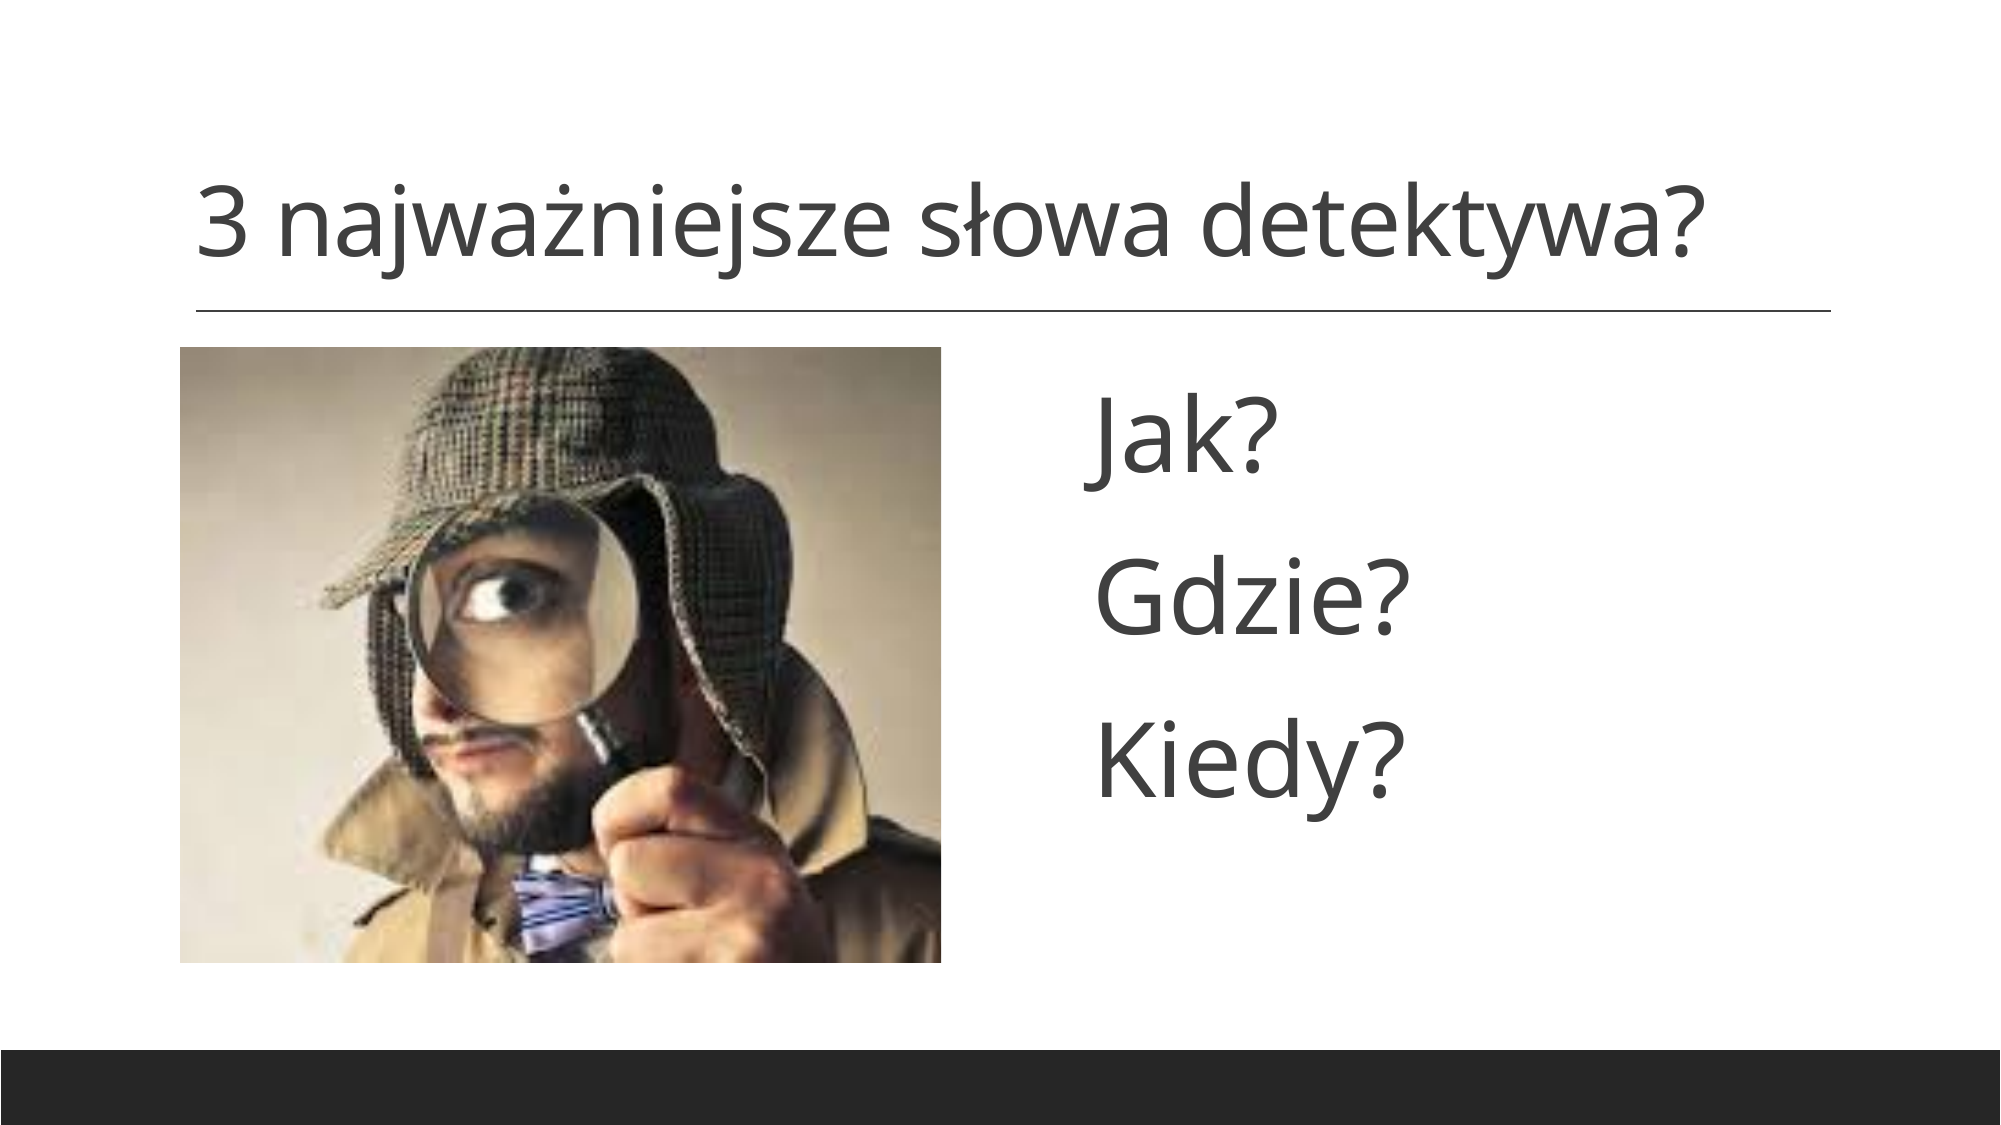

# 3 najważniejsze słowa detektywa?
Jak?
Gdzie?
Kiedy?